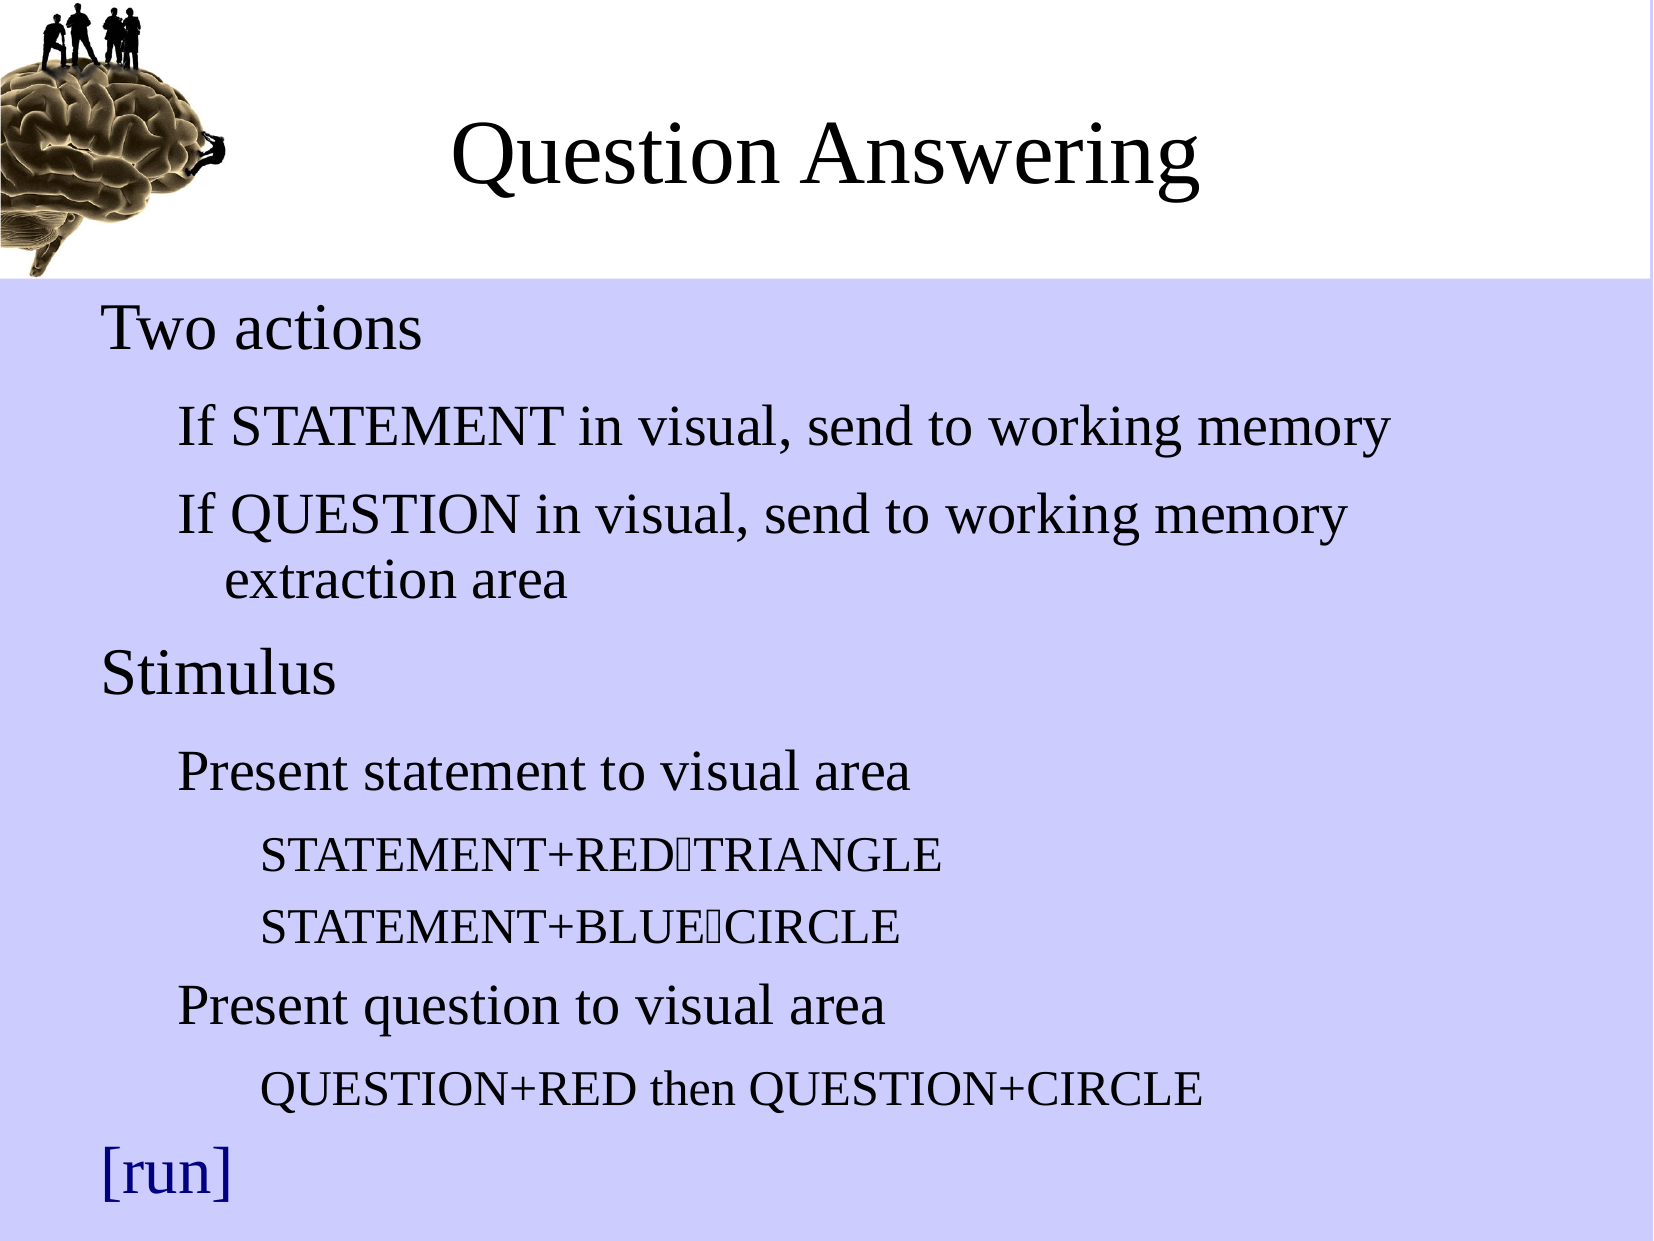

# Question Answering
Two actions
If STATEMENT in visual, send to working memory
If QUESTION in visual, send to working memory extraction area
Stimulus
Present statement to visual area
STATEMENT+REDTRIANGLE
STATEMENT+BLUECIRCLE
Present question to visual area
QUESTION+RED then QUESTION+CIRCLE
[run]